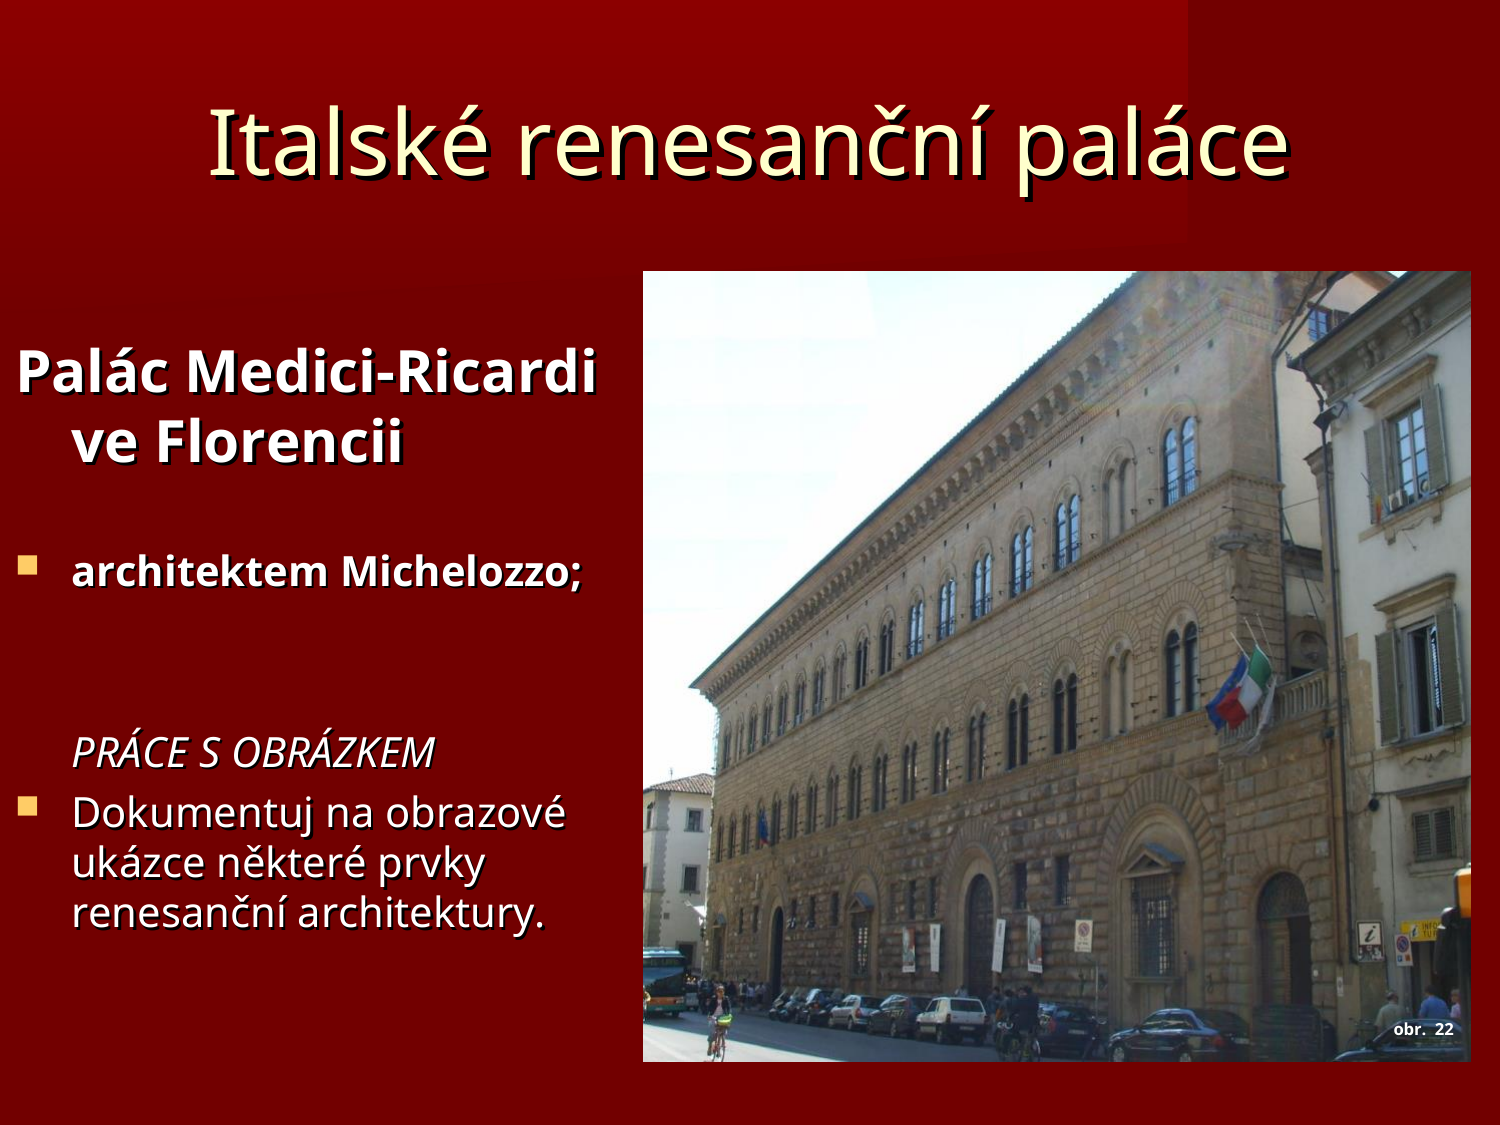

# Italské renesanční paláce
Palác Medici-Ricardi ve Florencii
architektem Michelozzo;
	PRÁCE S OBRÁZKEM
Dokumentuj na obrazové ukázce některé prvky renesanční architektury.
obr. 22